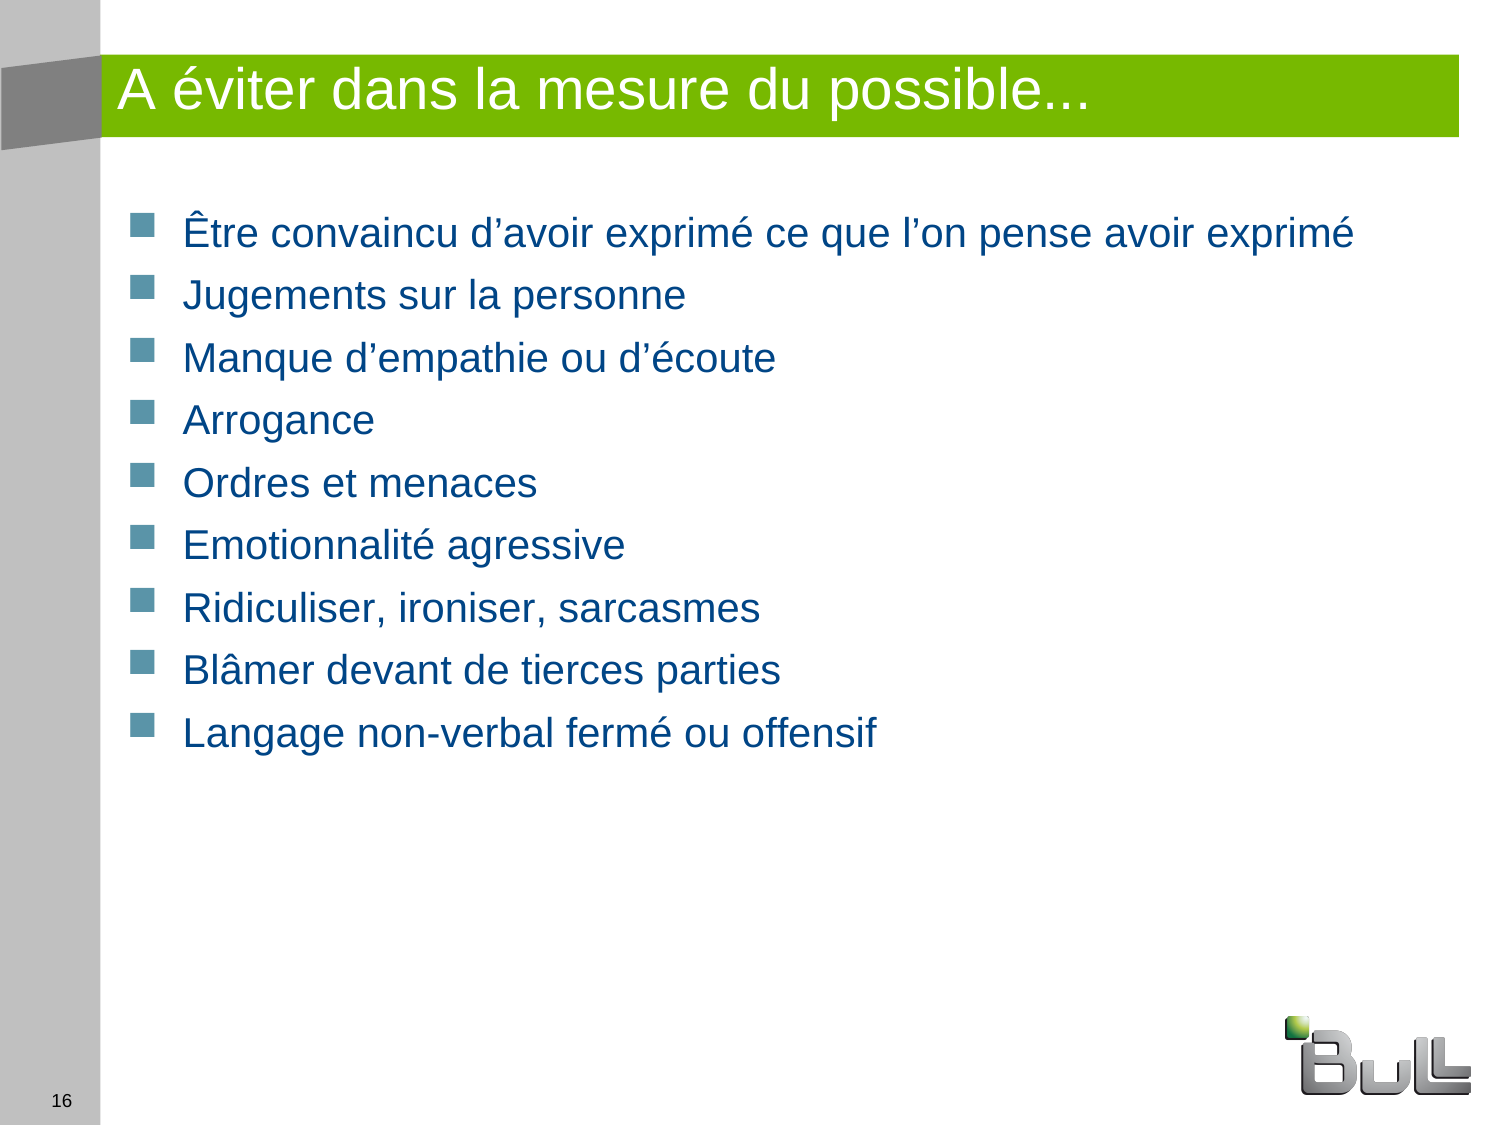

# A éviter dans la mesure du possible...
Être convaincu d’avoir exprimé ce que l’on pense avoir exprimé
Jugements sur la personne
Manque d’empathie ou d’écoute
Arrogance
Ordres et menaces
Emotionnalité agressive
Ridiculiser, ironiser, sarcasmes
Blâmer devant de tierces parties
Langage non-verbal fermé ou offensif